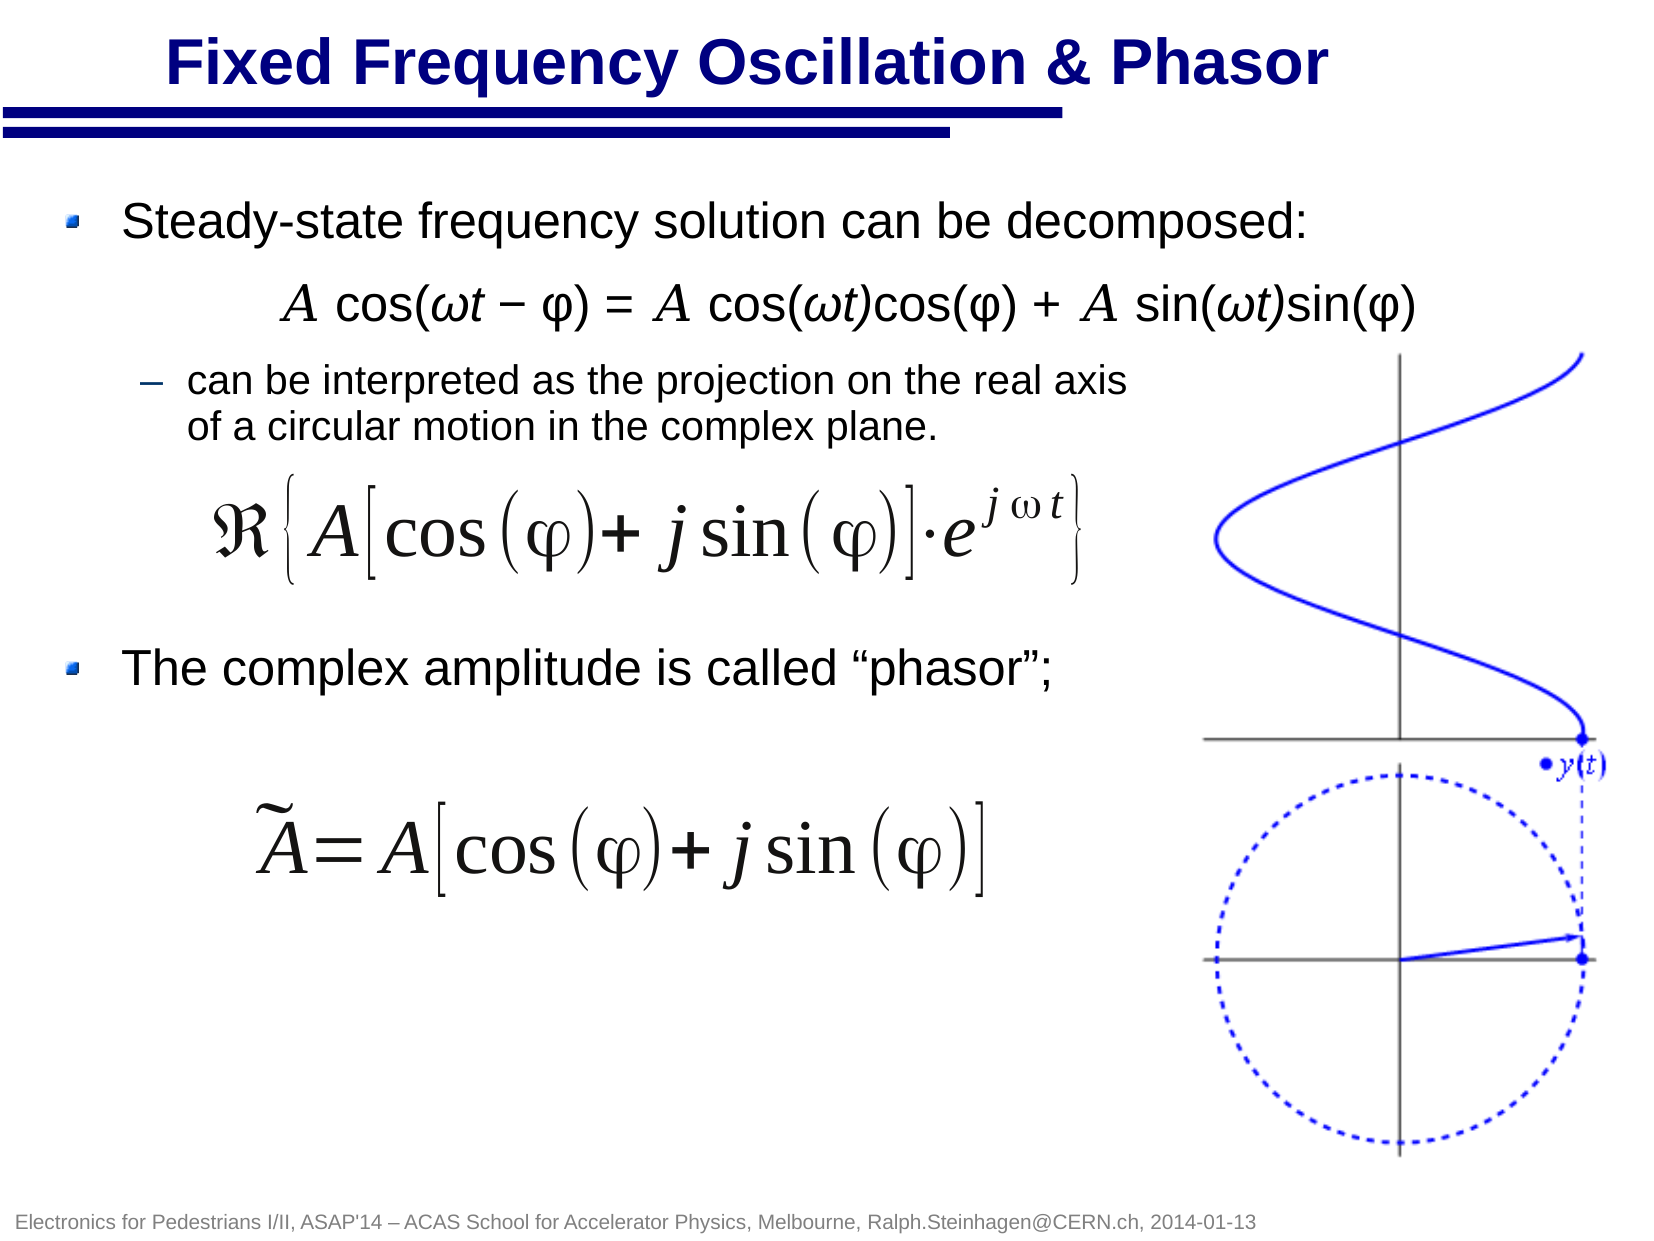

# Fixed Frequency Oscillation & Phasor
Steady-state frequency solution can be decomposed:
𝐴 cos(ωt − φ) = 𝐴 cos(ωt)cos(φ) + 𝐴 sin(ωt)sin(φ)
can be interpreted as the projection on the real axis 			 of a circular motion in the complex plane.
The complex amplitude is called “phasor”;